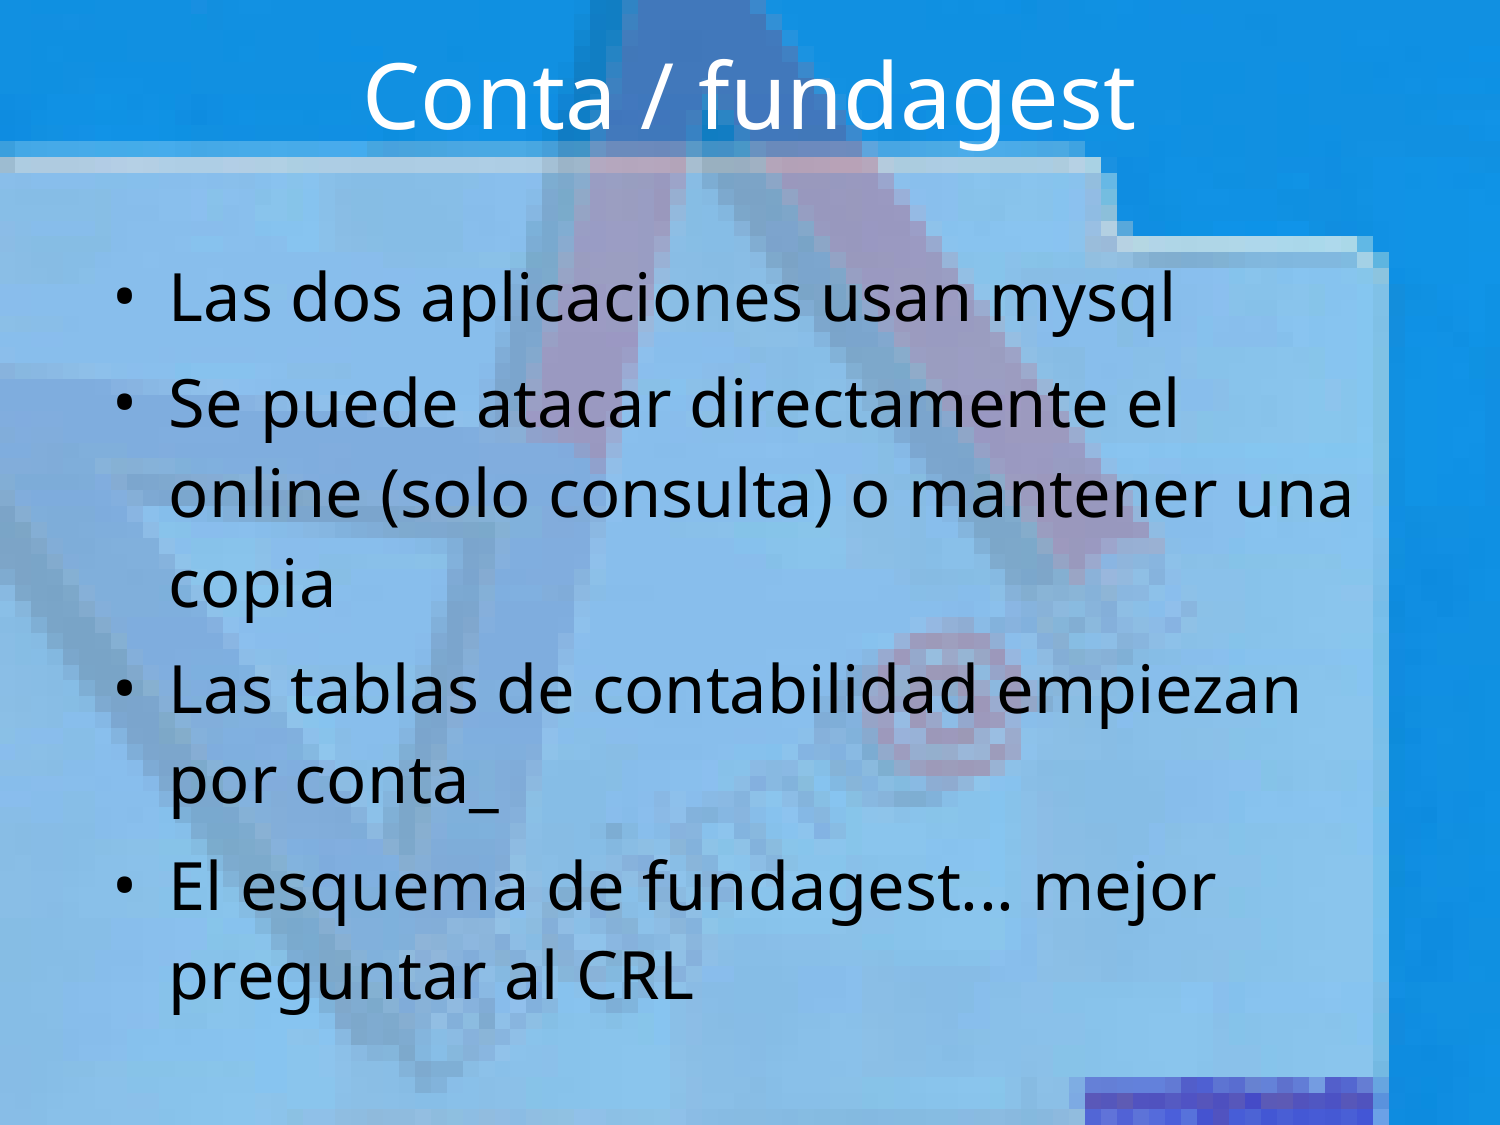

# Conta / fundagest
Las dos aplicaciones usan mysql
Se puede atacar directamente el online (solo consulta) o mantener una copia
Las tablas de contabilidad empiezan por conta_
El esquema de fundagest... mejor preguntar al CRL